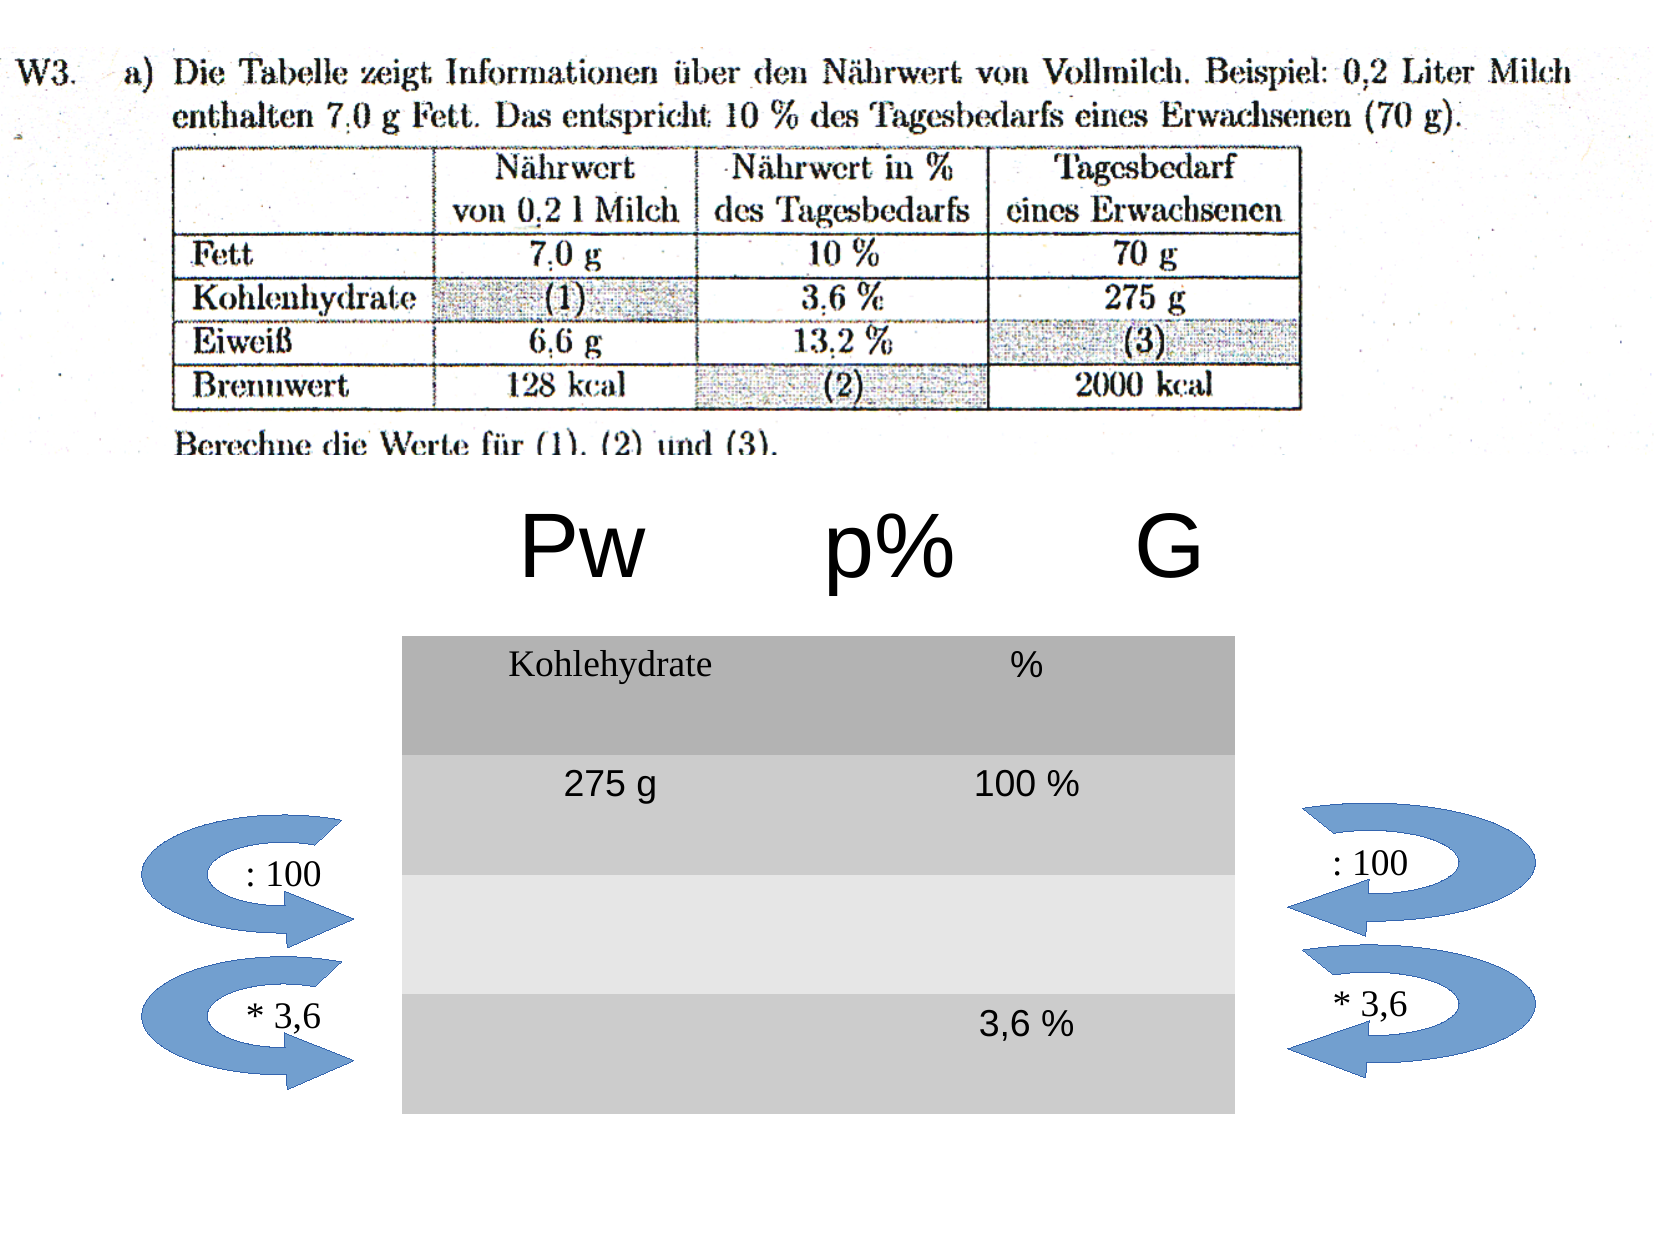

# Pw p% G
| Kohlehydrate | % |
| --- | --- |
| 275 g | 100 % |
| | |
| | 3,6 % |
: 100
* 3,6
: 100
* 3,6